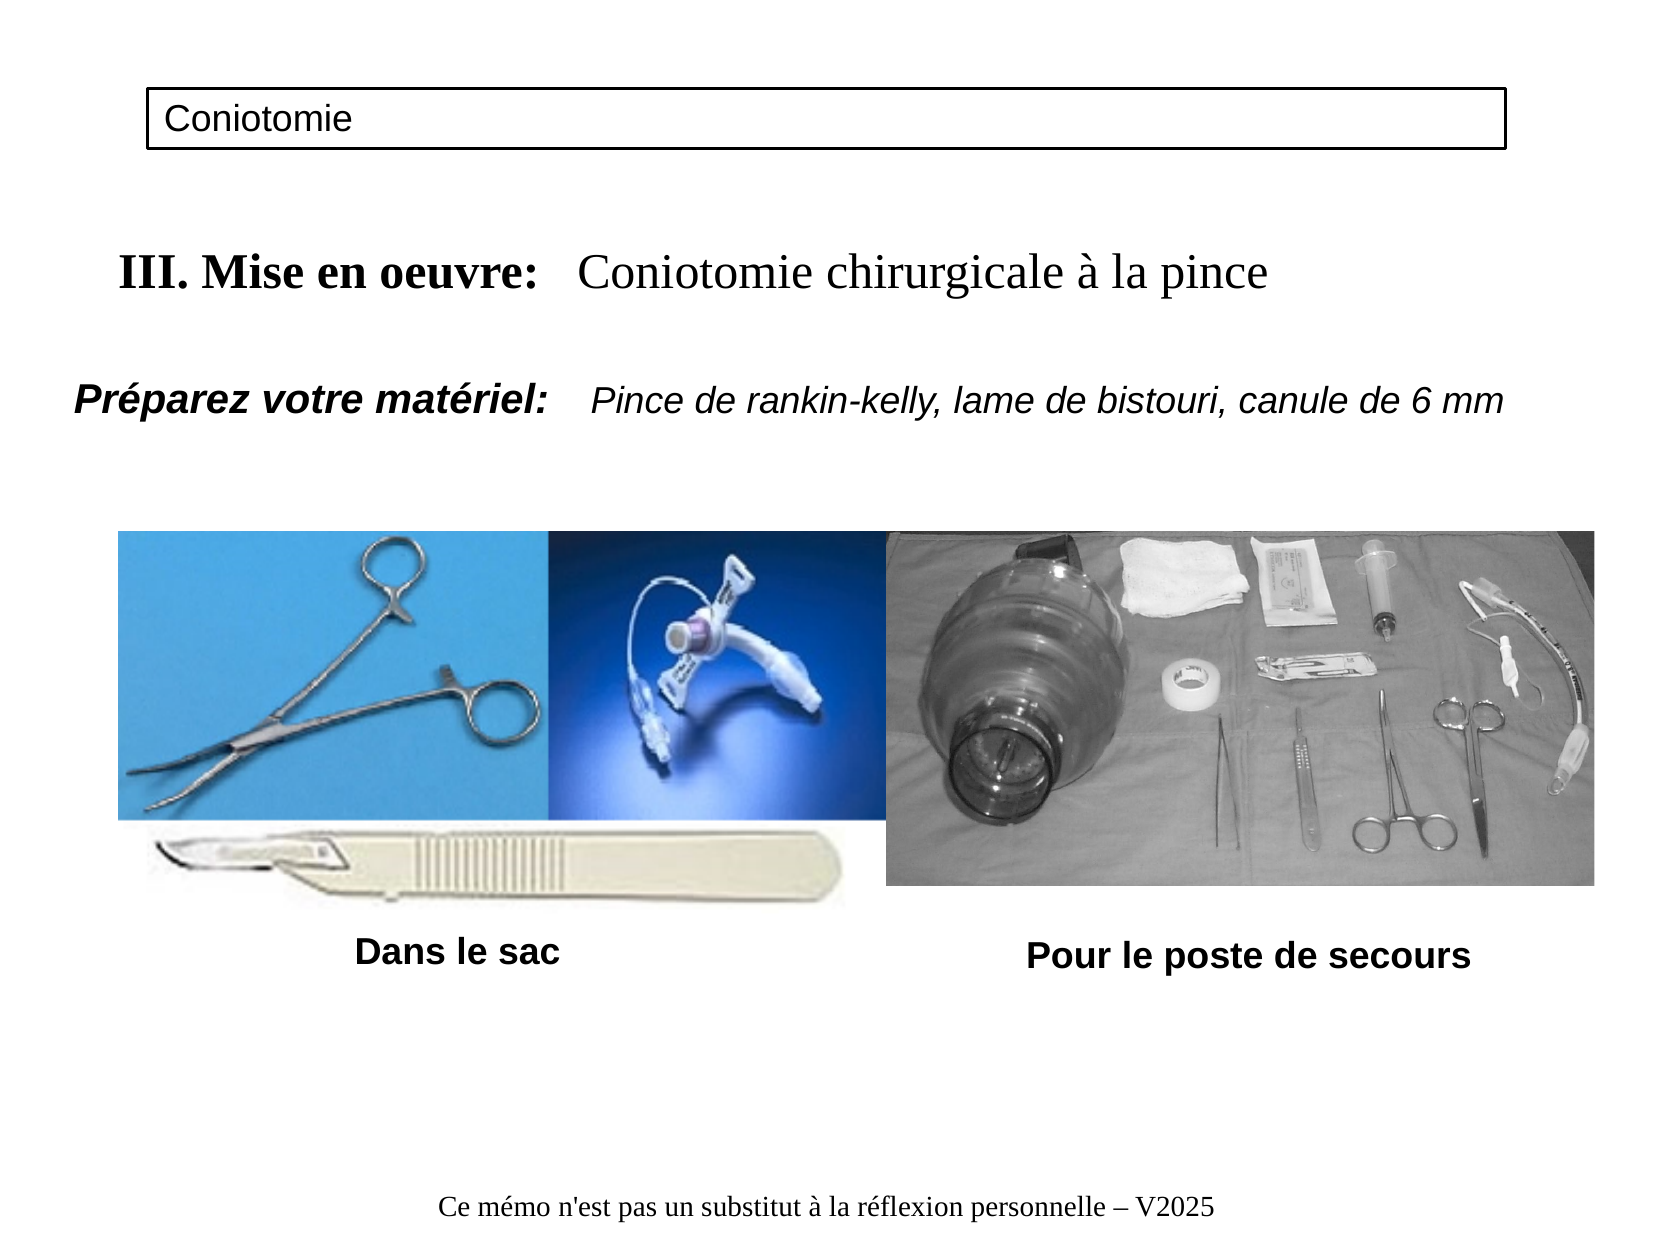

Coniotomie
III. Mise en oeuvre: Coniotomie chirurgicale à la pince
Préparez votre matériel: 	Pince de rankin-kelly, lame de bistouri, canule de 6 mm
Dans le sac
Pour le poste de secours
Ce mémo n'est pas un substitut à la réflexion personnelle – V2025